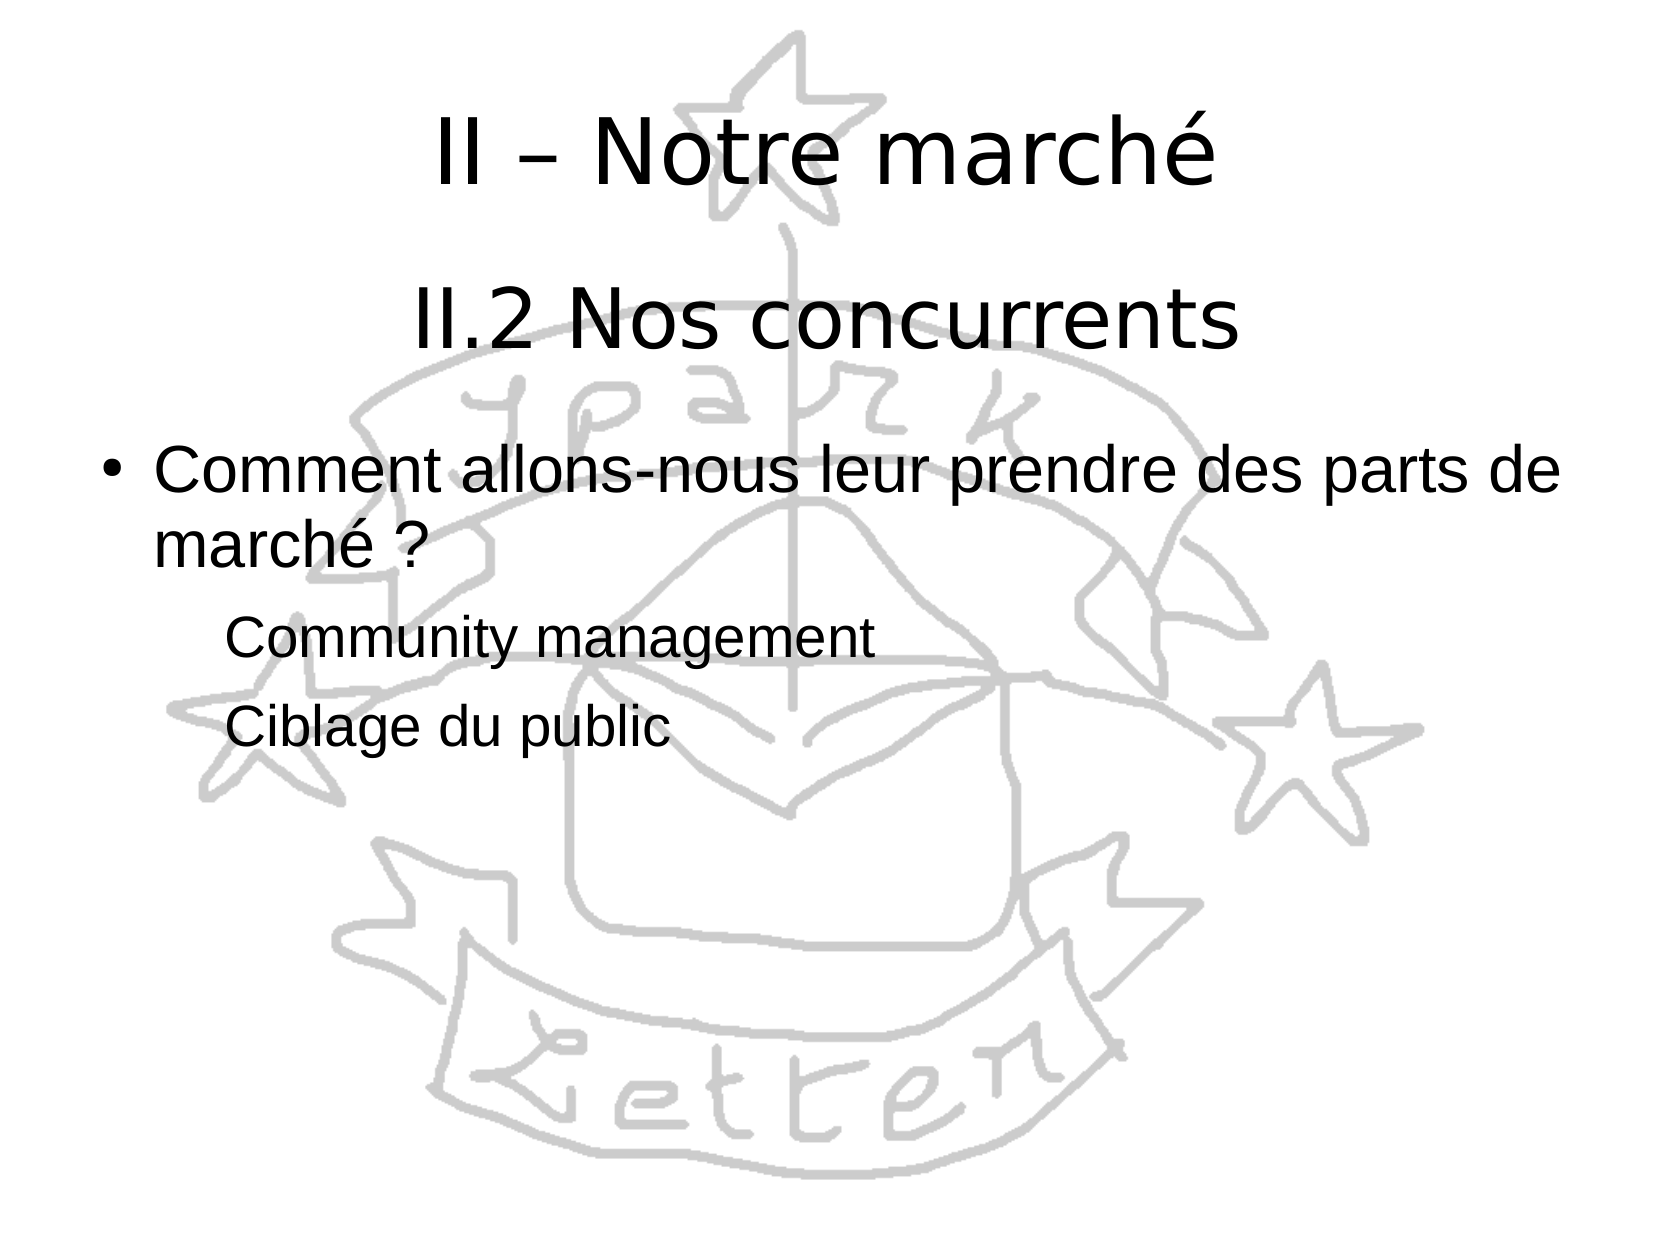

# II – Notre marché
II.2 Nos concurrents
Comment allons-nous leur prendre des parts de marché ?
Community management
Ciblage du public